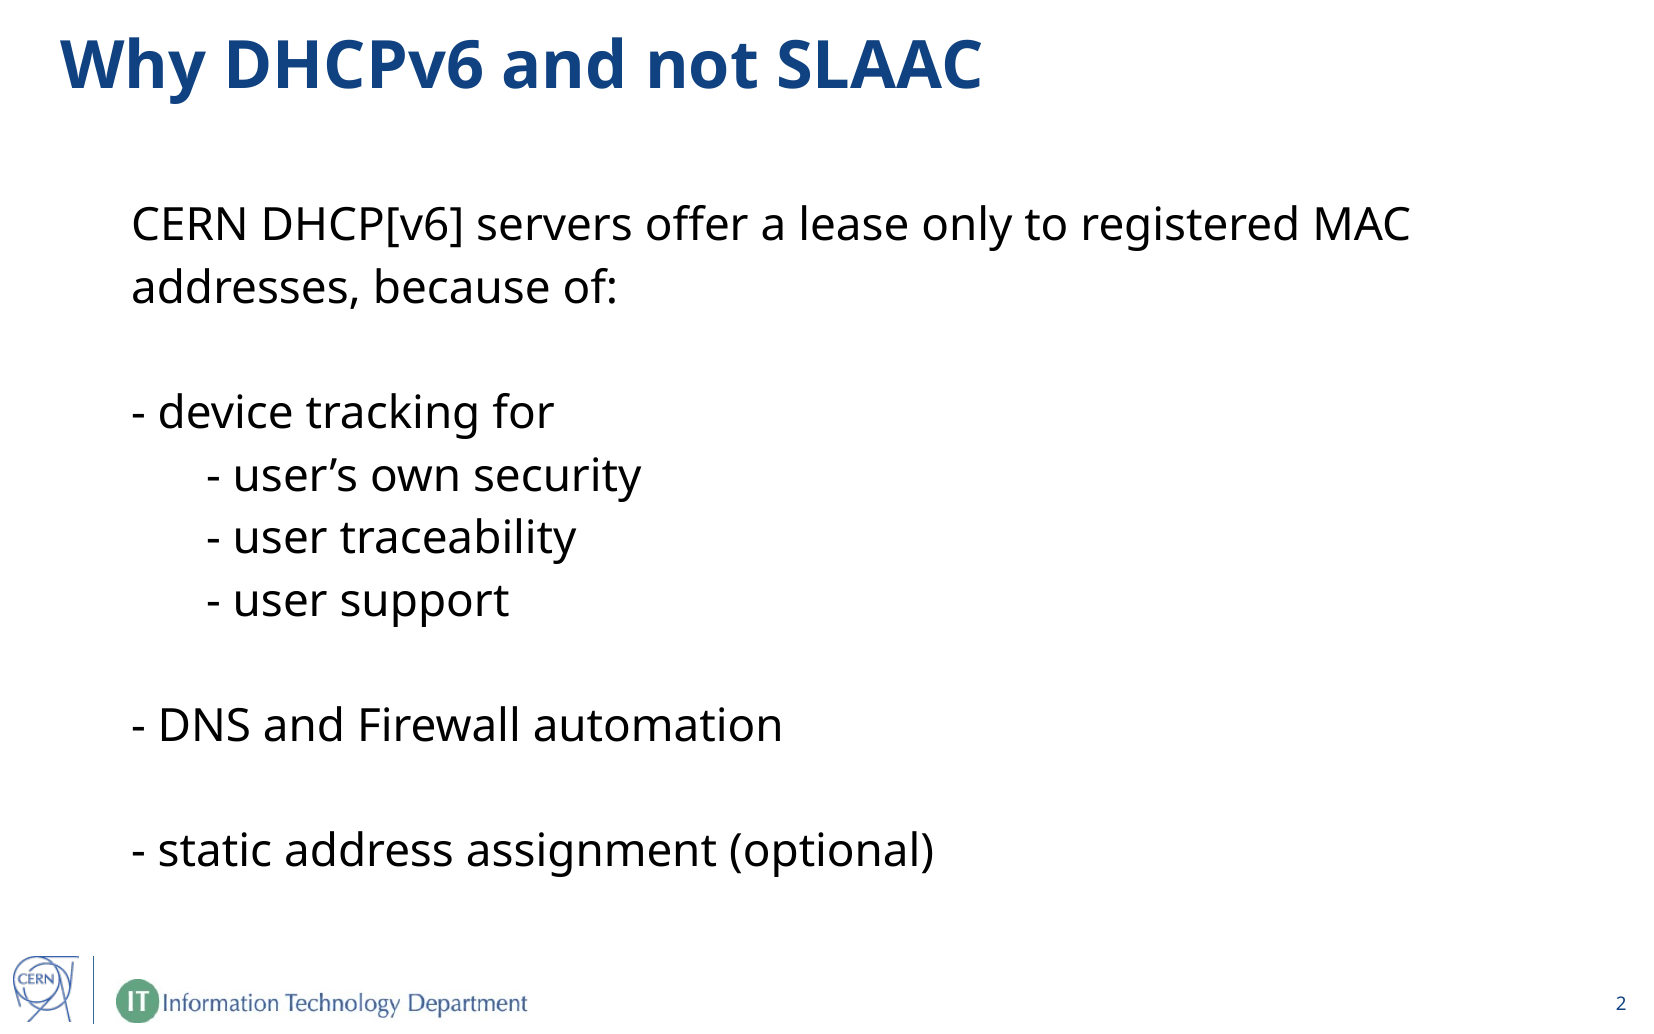

# Why DHCPv6 and not SLAAC
CERN DHCP[v6] servers offer a lease only to registered MAC addresses, because of:
- device tracking for
	- user’s own security
	- user traceability
	- user support
- DNS and Firewall automation
- static address assignment (optional)